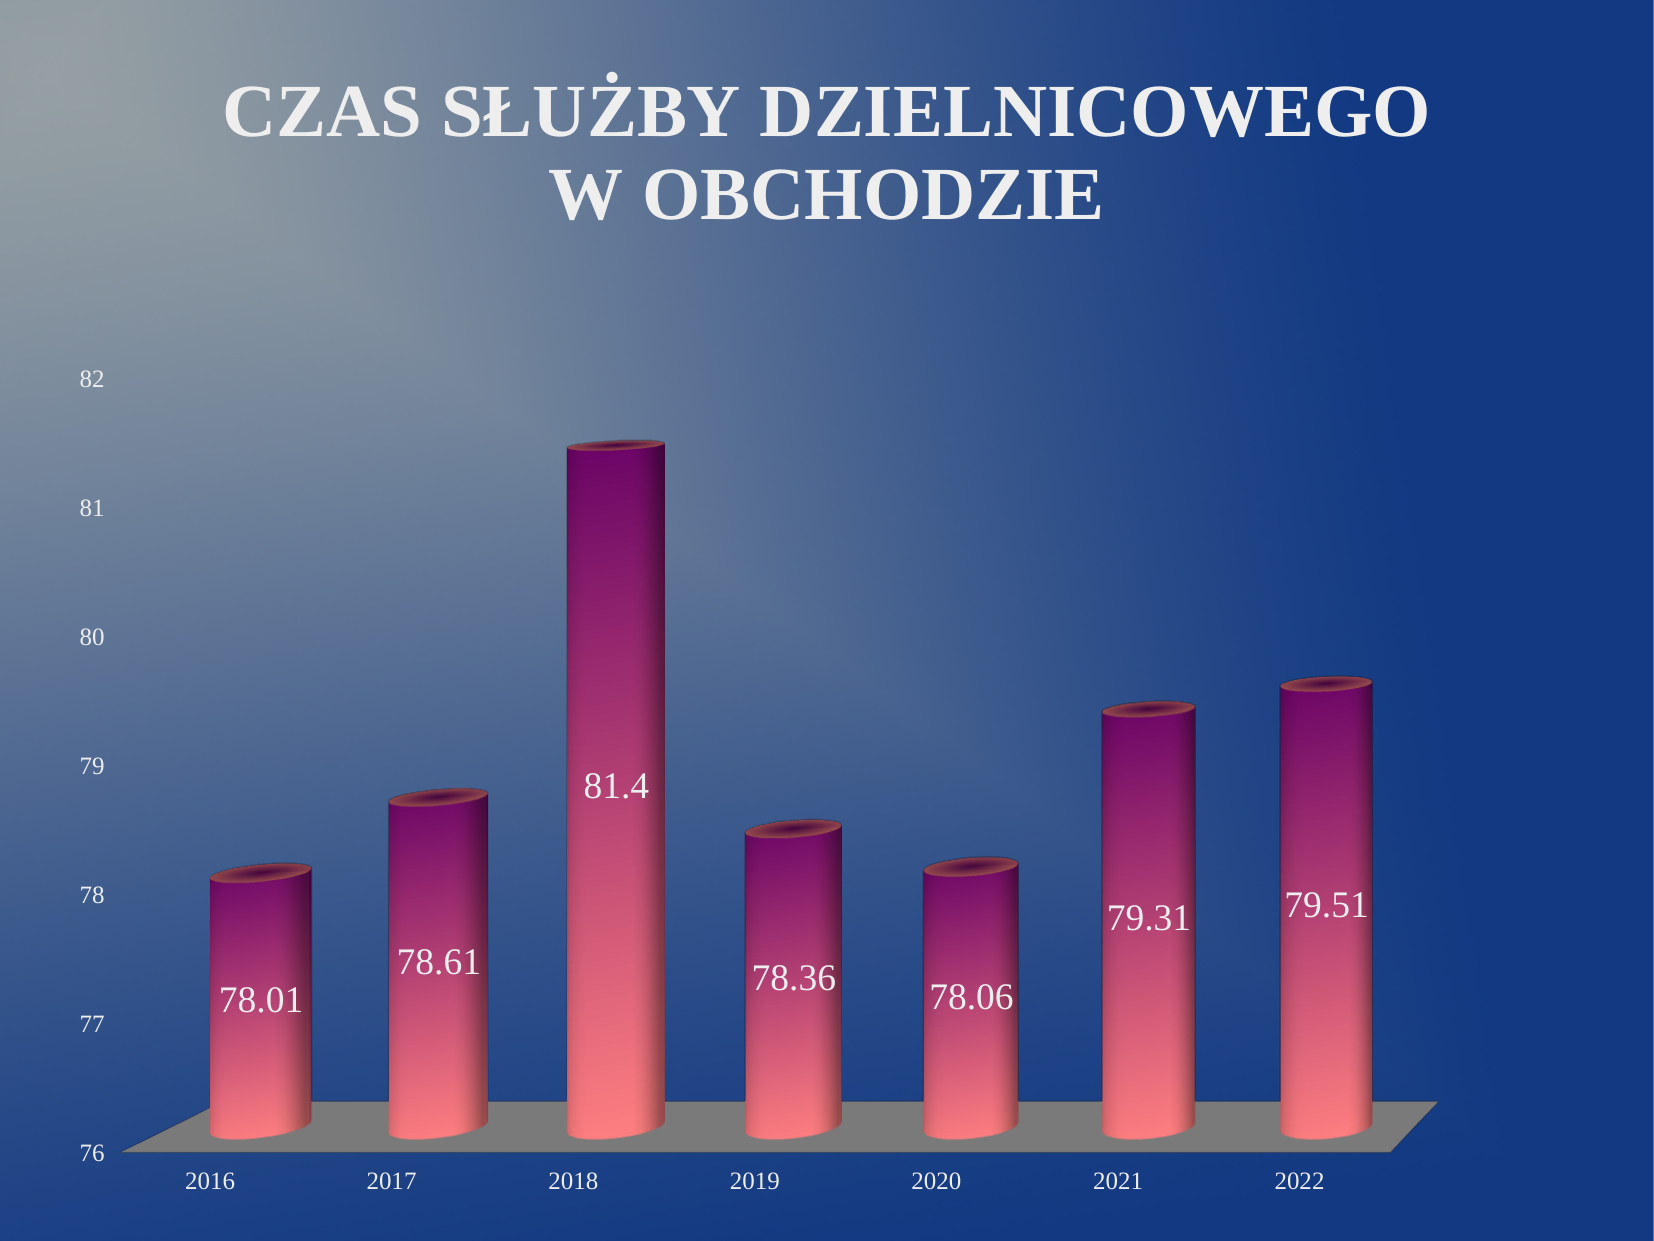

# CZAS SŁUŻBY DZIELNICOWEGO W OBCHODZIE
[unsupported chart]